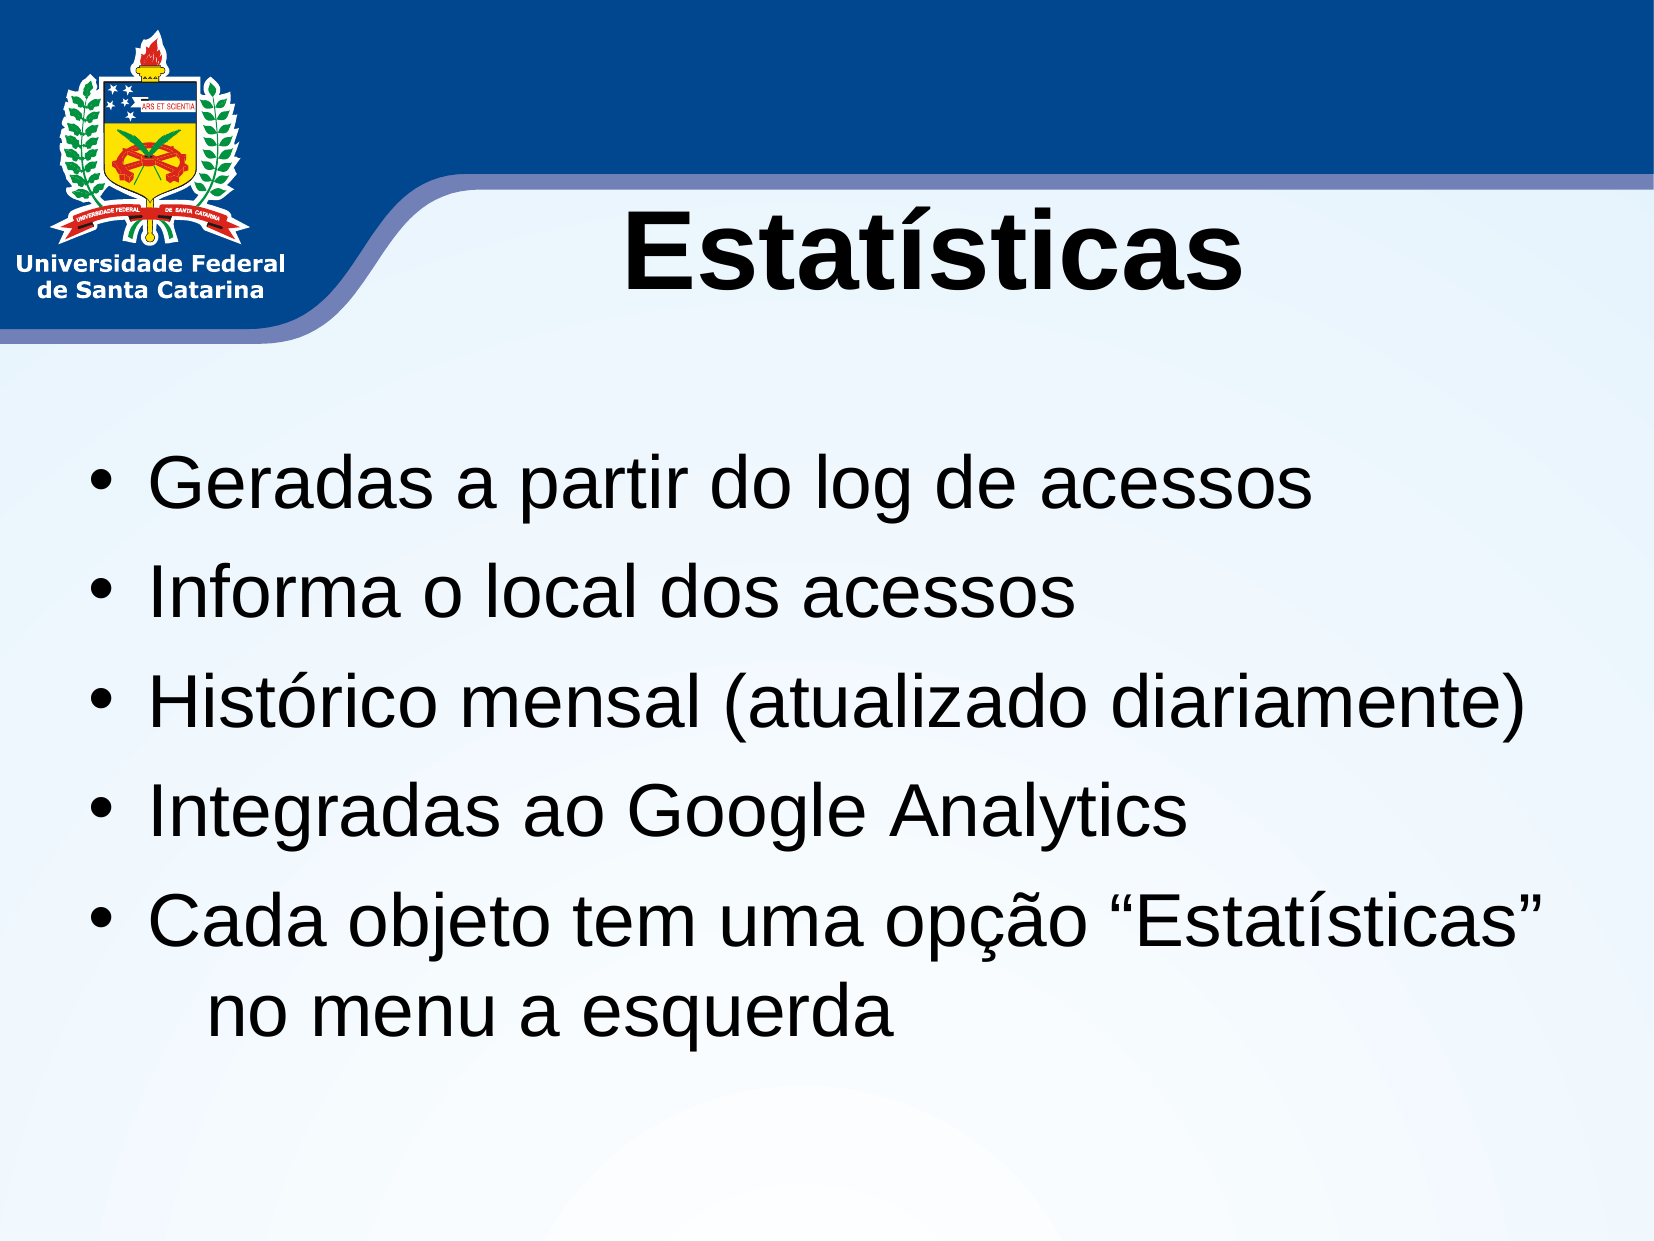

# Estatísticas
Geradas a partir do log de acessos
Informa o local dos acessos
Histórico mensal (atualizado diariamente)
Integradas ao Google Analytics
Cada objeto tem uma opção “Estatísticas” no menu a esquerda